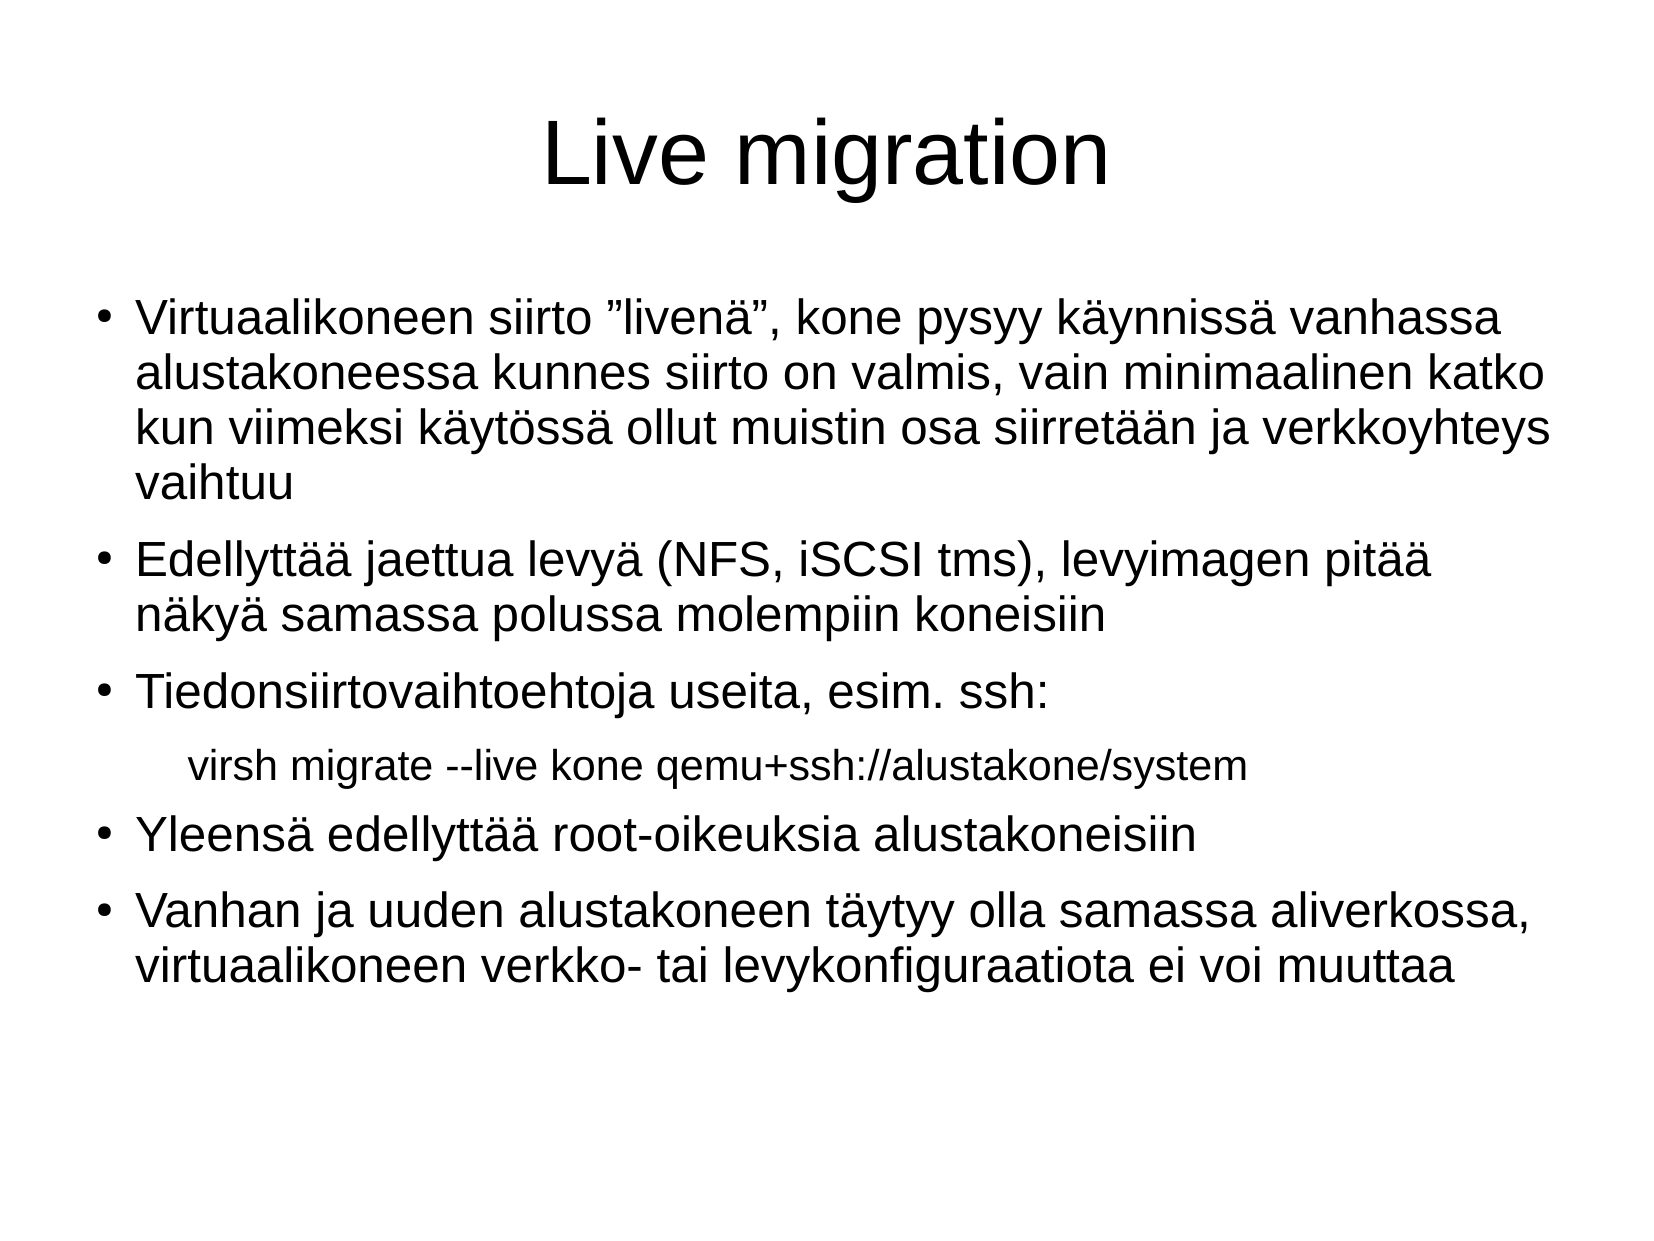

# Live migration
Virtuaalikoneen siirto ”livenä”, kone pysyy käynnissä vanhassa alustakoneessa kunnes siirto on valmis, vain minimaalinen katko kun viimeksi käytössä ollut muistin osa siirretään ja verkkoyhteys vaihtuu
Edellyttää jaettua levyä (NFS, iSCSI tms), levyimagen pitää näkyä samassa polussa molempiin koneisiin
Tiedonsiirtovaihtoehtoja useita, esim. ssh:
virsh migrate --live kone qemu+ssh://alustakone/system
Yleensä edellyttää root-oikeuksia alustakoneisiin
Vanhan ja uuden alustakoneen täytyy olla samassa aliverkossa, virtuaalikoneen verkko- tai levykonfiguraatiota ei voi muuttaa